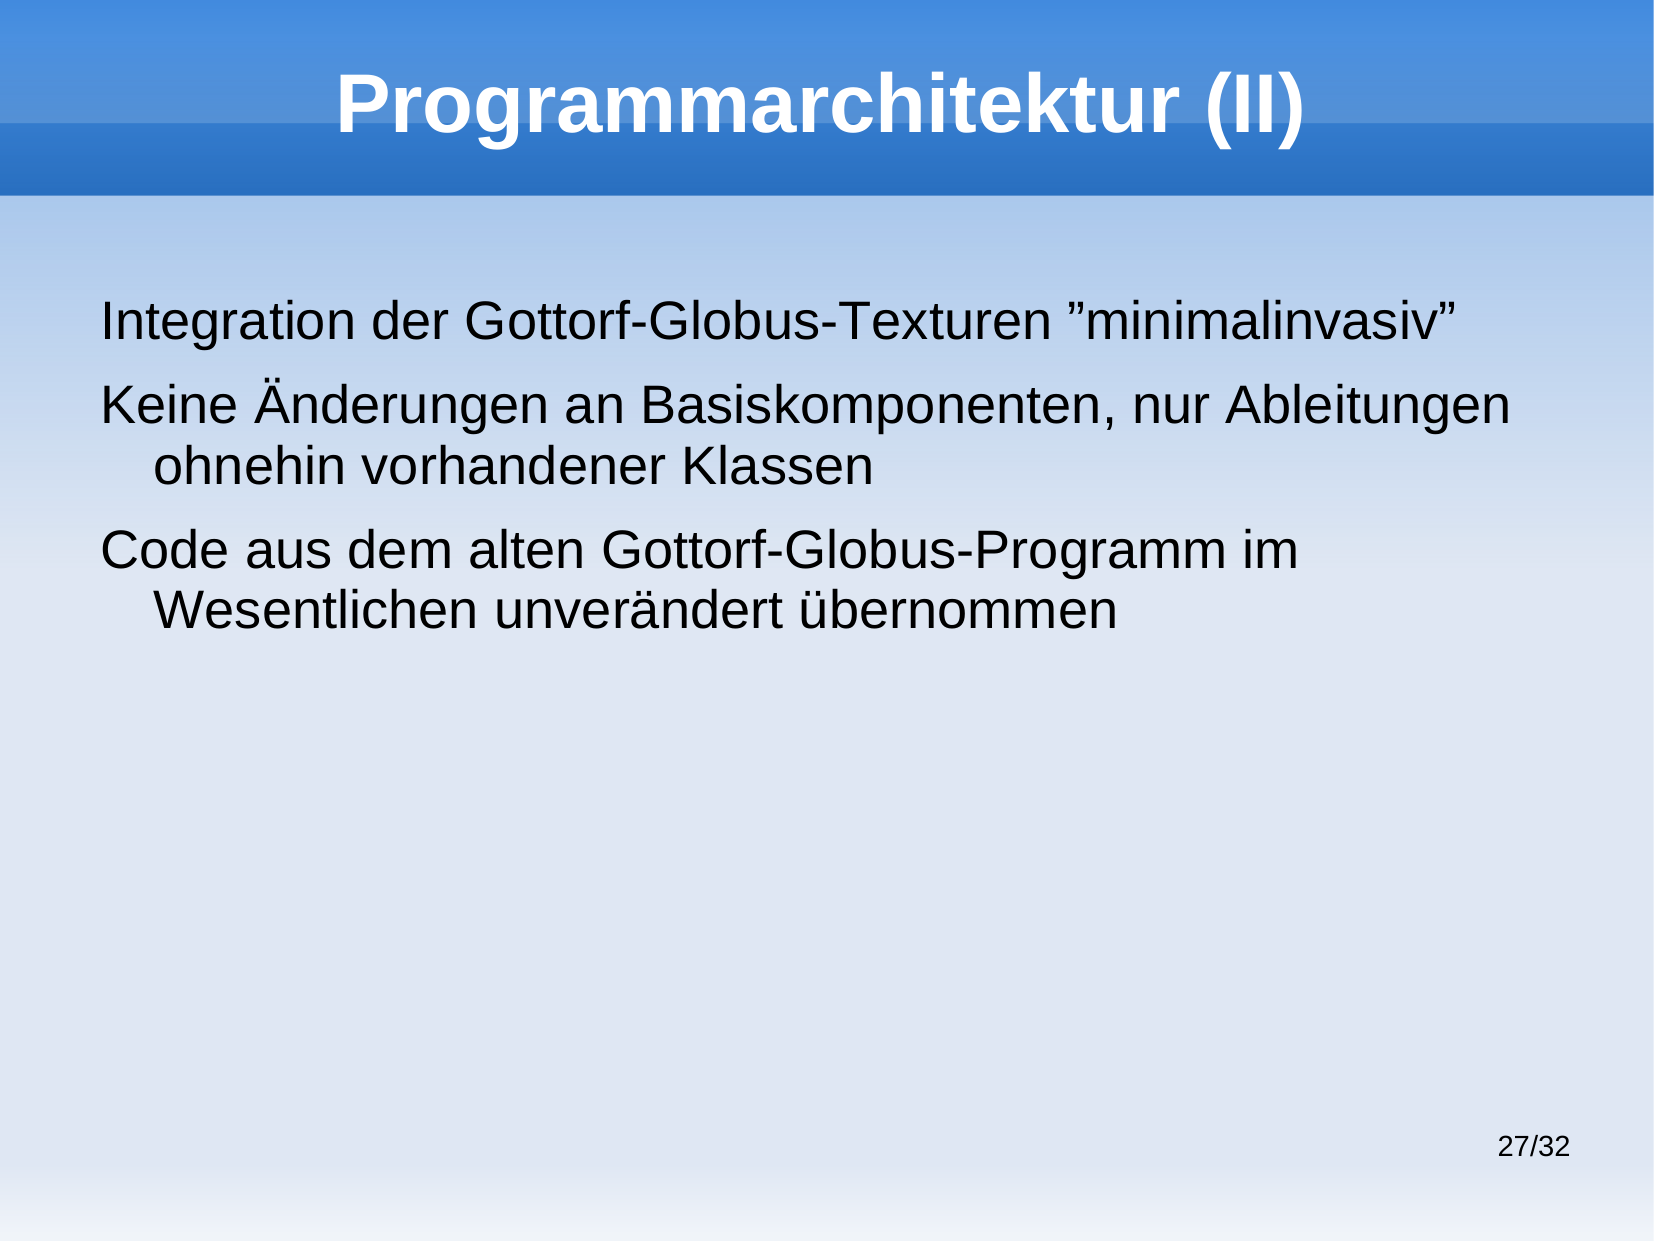

# Programmarchitektur (II)
Integration der Gottorf-Globus-Texturen ”minimalinvasiv”
Keine Änderungen an Basiskomponenten, nur Ableitungen ohnehin vorhandener Klassen
Code aus dem alten Gottorf-Globus-Programm im Wesentlichen unverändert übernommen
27